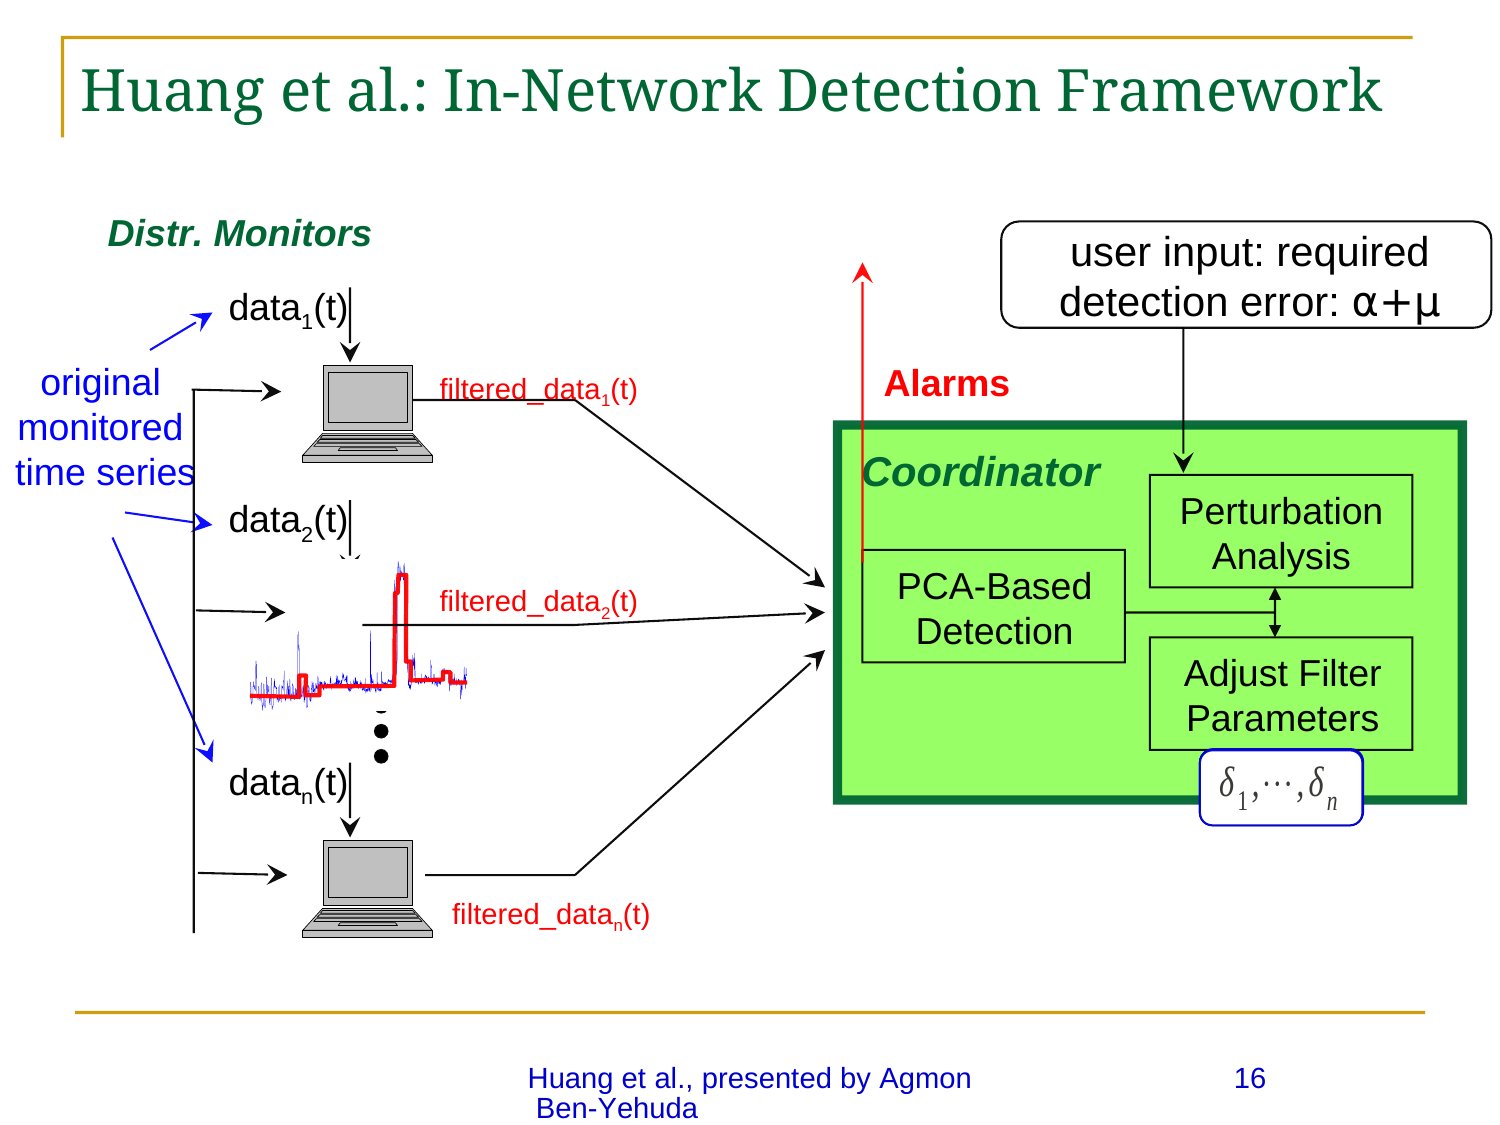

# Huang et al.: In-Network Detection Framework
Distr. Monitors
user input: required
detection error: α+μ
data1(t)
original
monitored
time series
Alarms
filtered_data1(t)
Coordinator
Perturbation
Analysis
data2(t)
PCA-Based
Detection
filtered_data2(t)
Adjust Filter
Parameters
datan(t)
filtered_datan(t)
Huang et al., presented by Agmon Ben-Yehuda
16